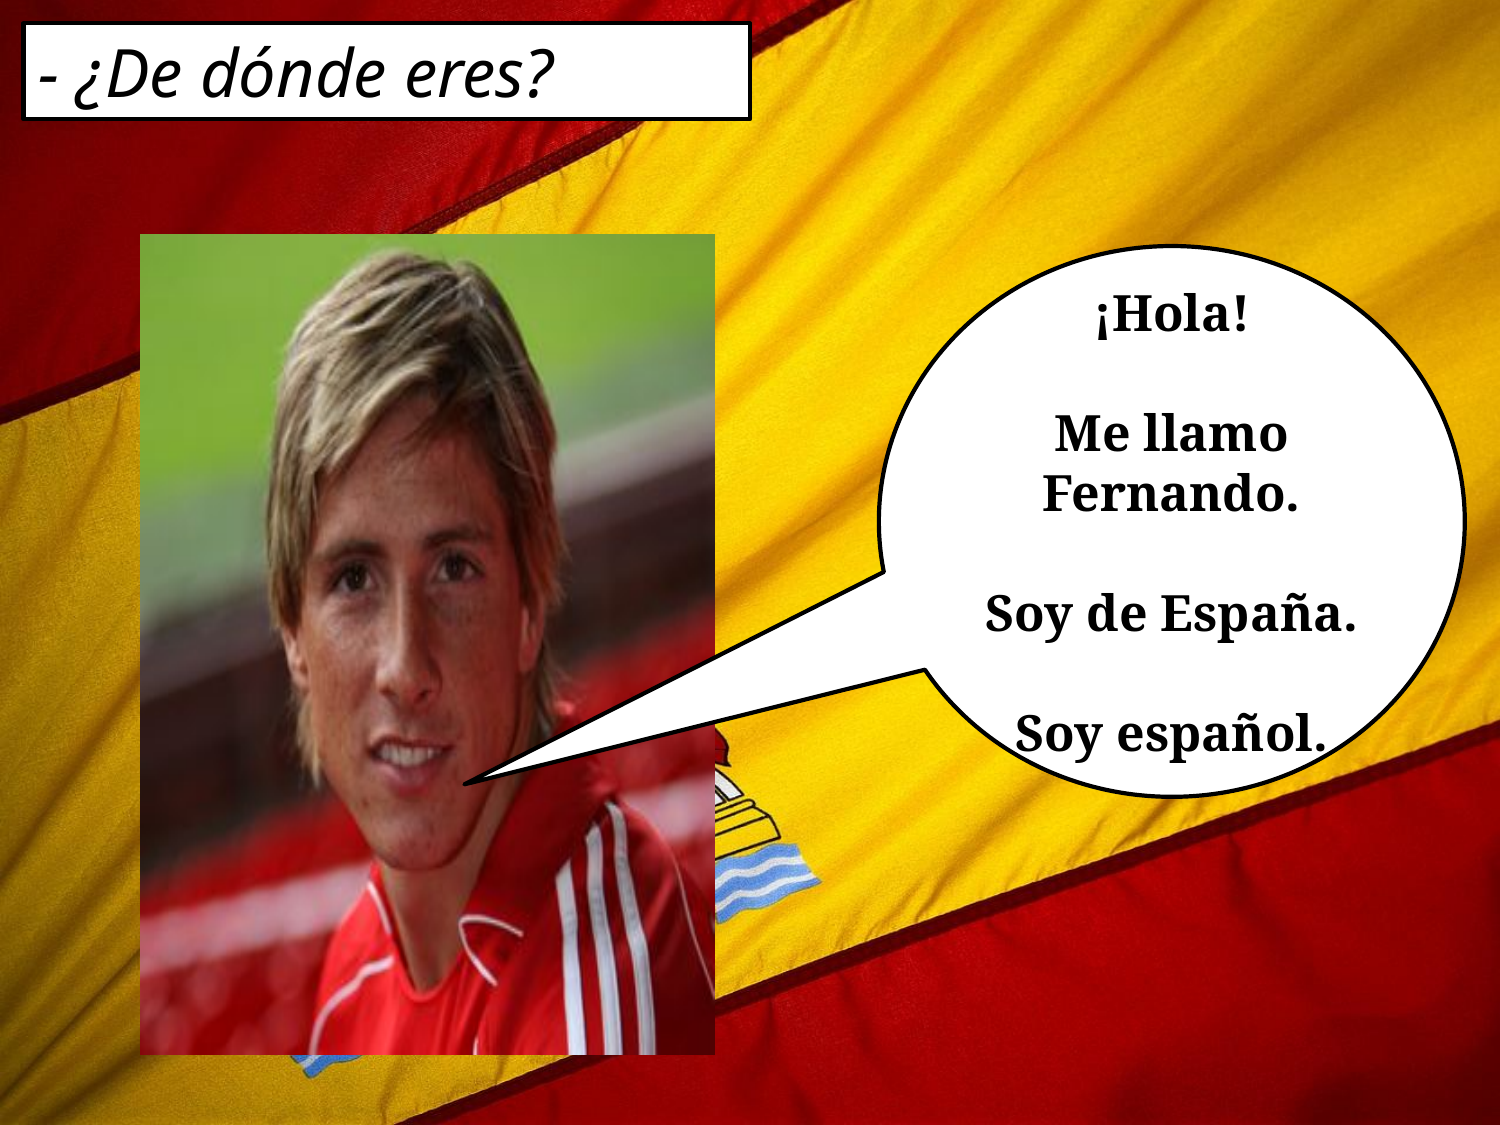

- ¿De dónde eres?
¡Hola!
Me llamo Fernando.
Soy de España.
Soy español.